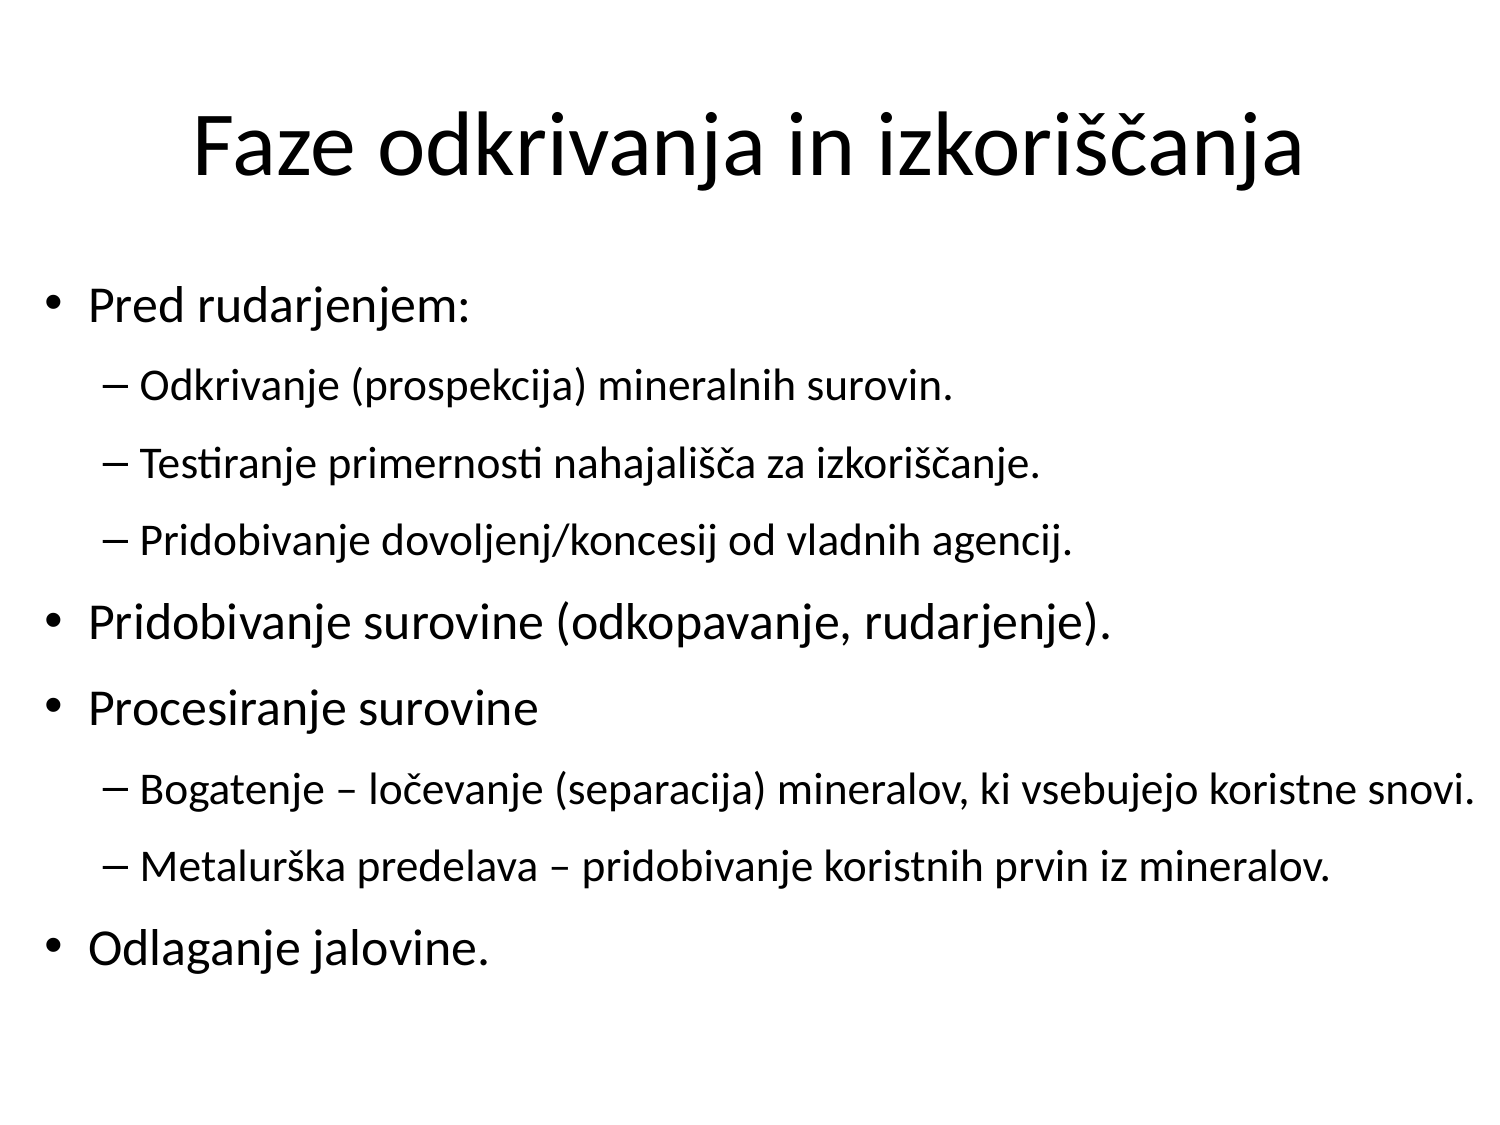

# Faze odkrivanja in izkoriščanja
Pred rudarjenjem:
Odkrivanje (prospekcija) mineralnih surovin.
Testiranje primernosti nahajališča za izkoriščanje.
Pridobivanje dovoljenj/koncesij od vladnih agencij.
Pridobivanje surovine (odkopavanje, rudarjenje).
Procesiranje surovine
Bogatenje – ločevanje (separacija) mineralov, ki vsebujejo koristne snovi.
Metalurška predelava – pridobivanje koristnih prvin iz mineralov.
Odlaganje jalovine.